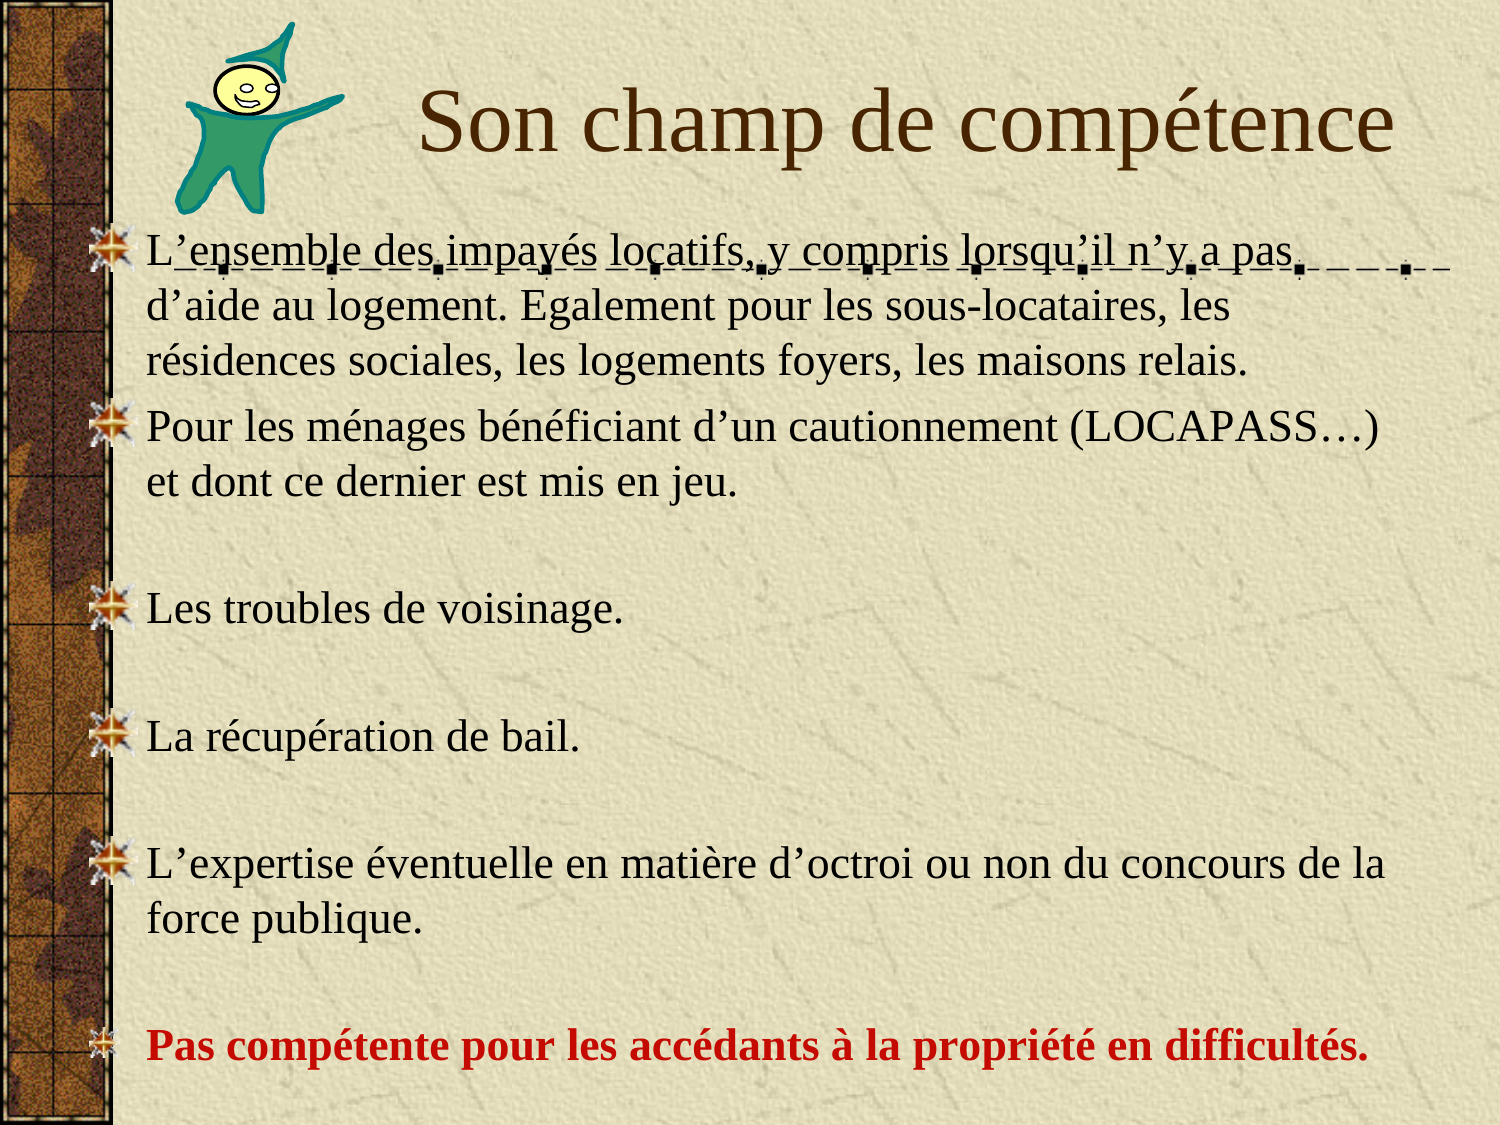

# Son champ de compétence
L’ensemble des impayés locatifs, y compris lorsqu’il n’y a pas d’aide au logement. Egalement pour les sous-locataires, les résidences sociales, les logements foyers, les maisons relais.
Pour les ménages bénéficiant d’un cautionnement (LOCAPASS…) et dont ce dernier est mis en jeu.
Les troubles de voisinage.
La récupération de bail.
L’expertise éventuelle en matière d’octroi ou non du concours de la force publique.
Pas compétente pour les accédants à la propriété en difficultés.